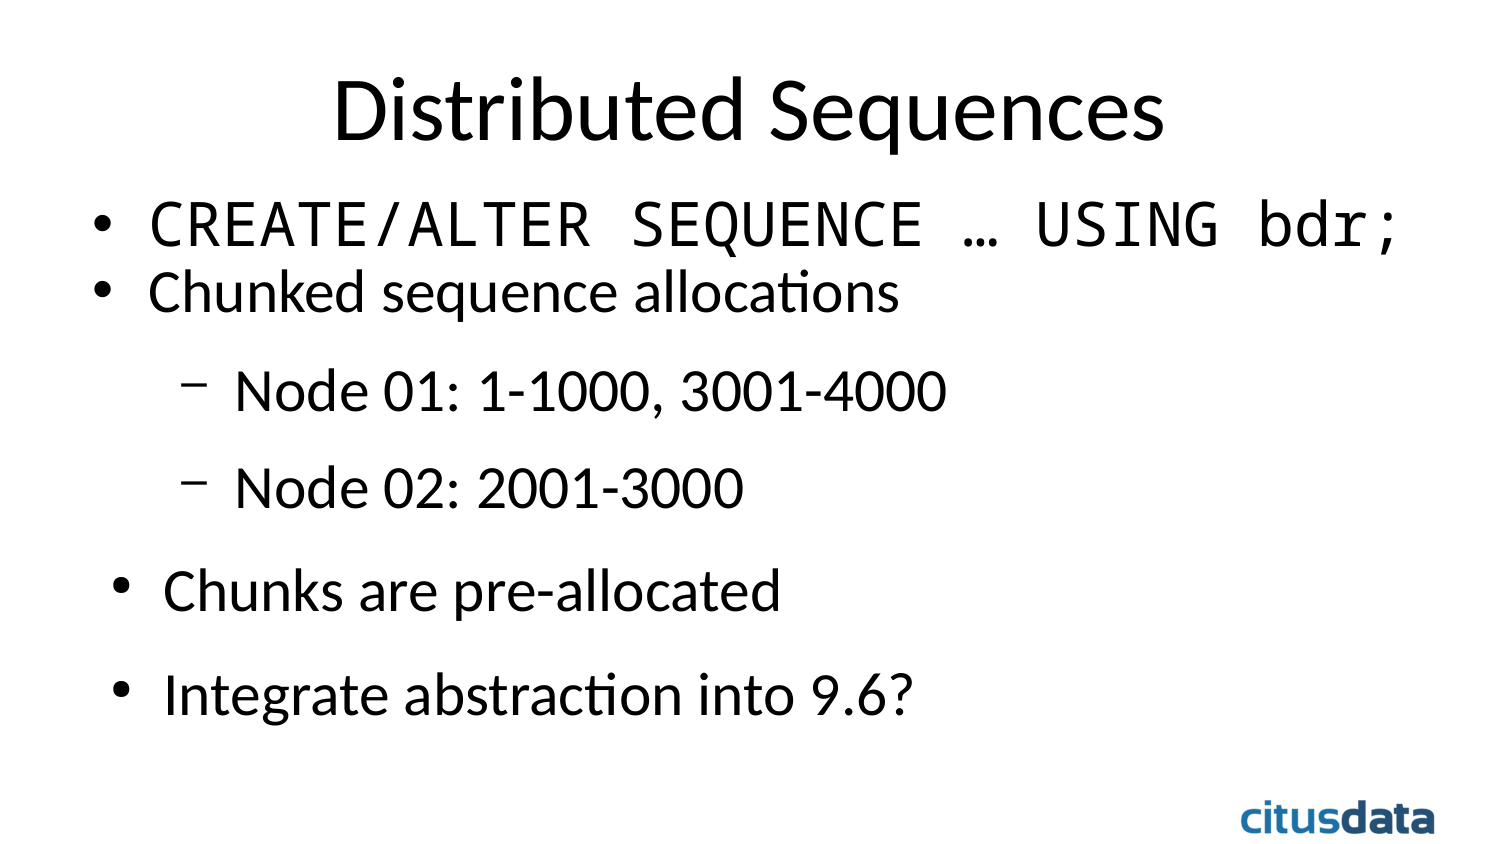

# Distributed Sequences
CREATE/ALTER SEQUENCE … USING bdr;
Chunked sequence allocations
Node 01: 1-1000, 3001-4000
Node 02: 2001-3000
Chunks are pre-allocated
Integrate abstraction into 9.6?